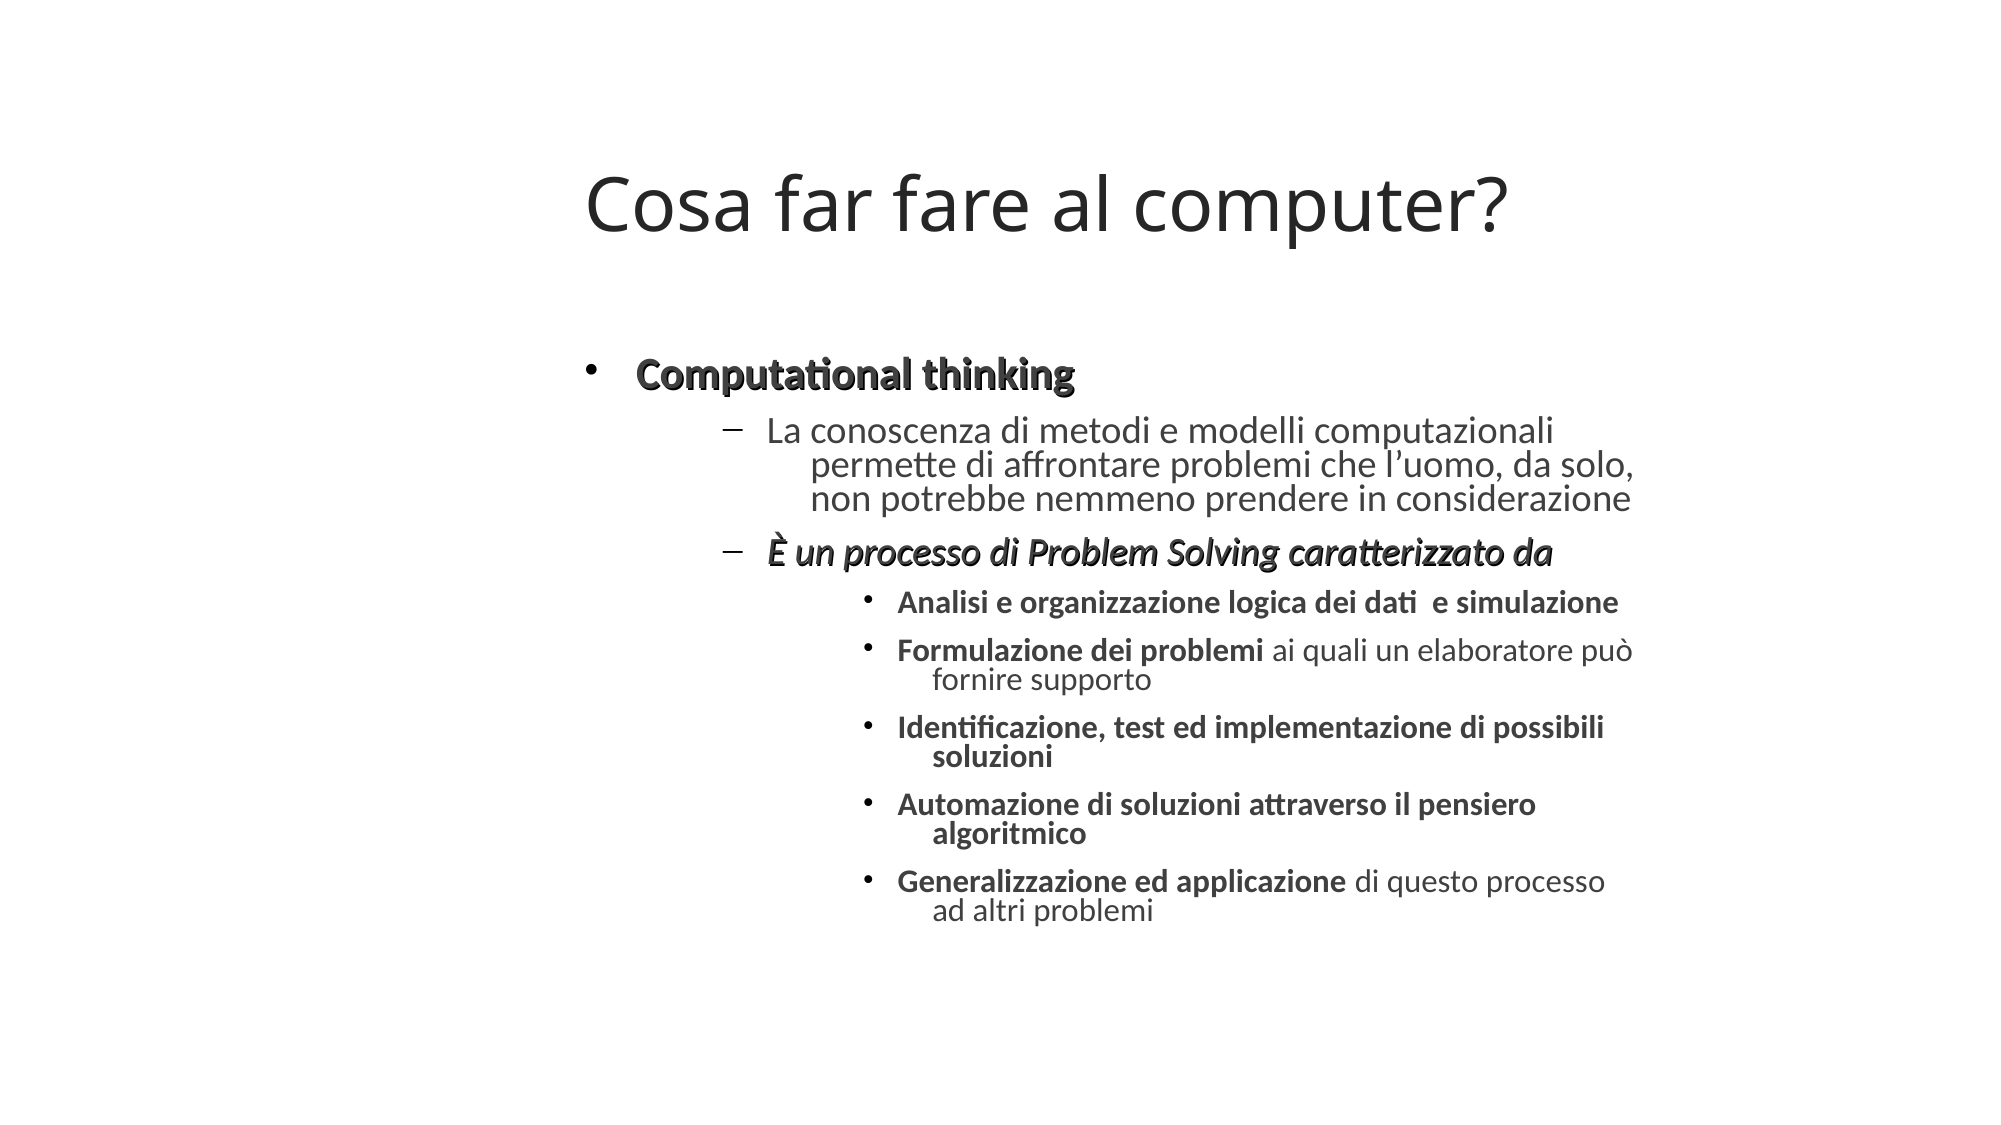

# Cosa far fare al computer?
Computational thinking
La conoscenza di metodi e modelli computazionali permette di affrontare problemi che l’uomo, da solo, non potrebbe nemmeno prendere in considerazione
È un processo di Problem Solving caratterizzato da
Analisi e organizzazione logica dei dati e simulazione
Formulazione dei problemi ai quali un elaboratore può fornire supporto
Identificazione, test ed implementazione di possibili soluzioni
Automazione di soluzioni attraverso il pensiero algoritmico
Generalizzazione ed applicazione di questo processo ad altri problemi